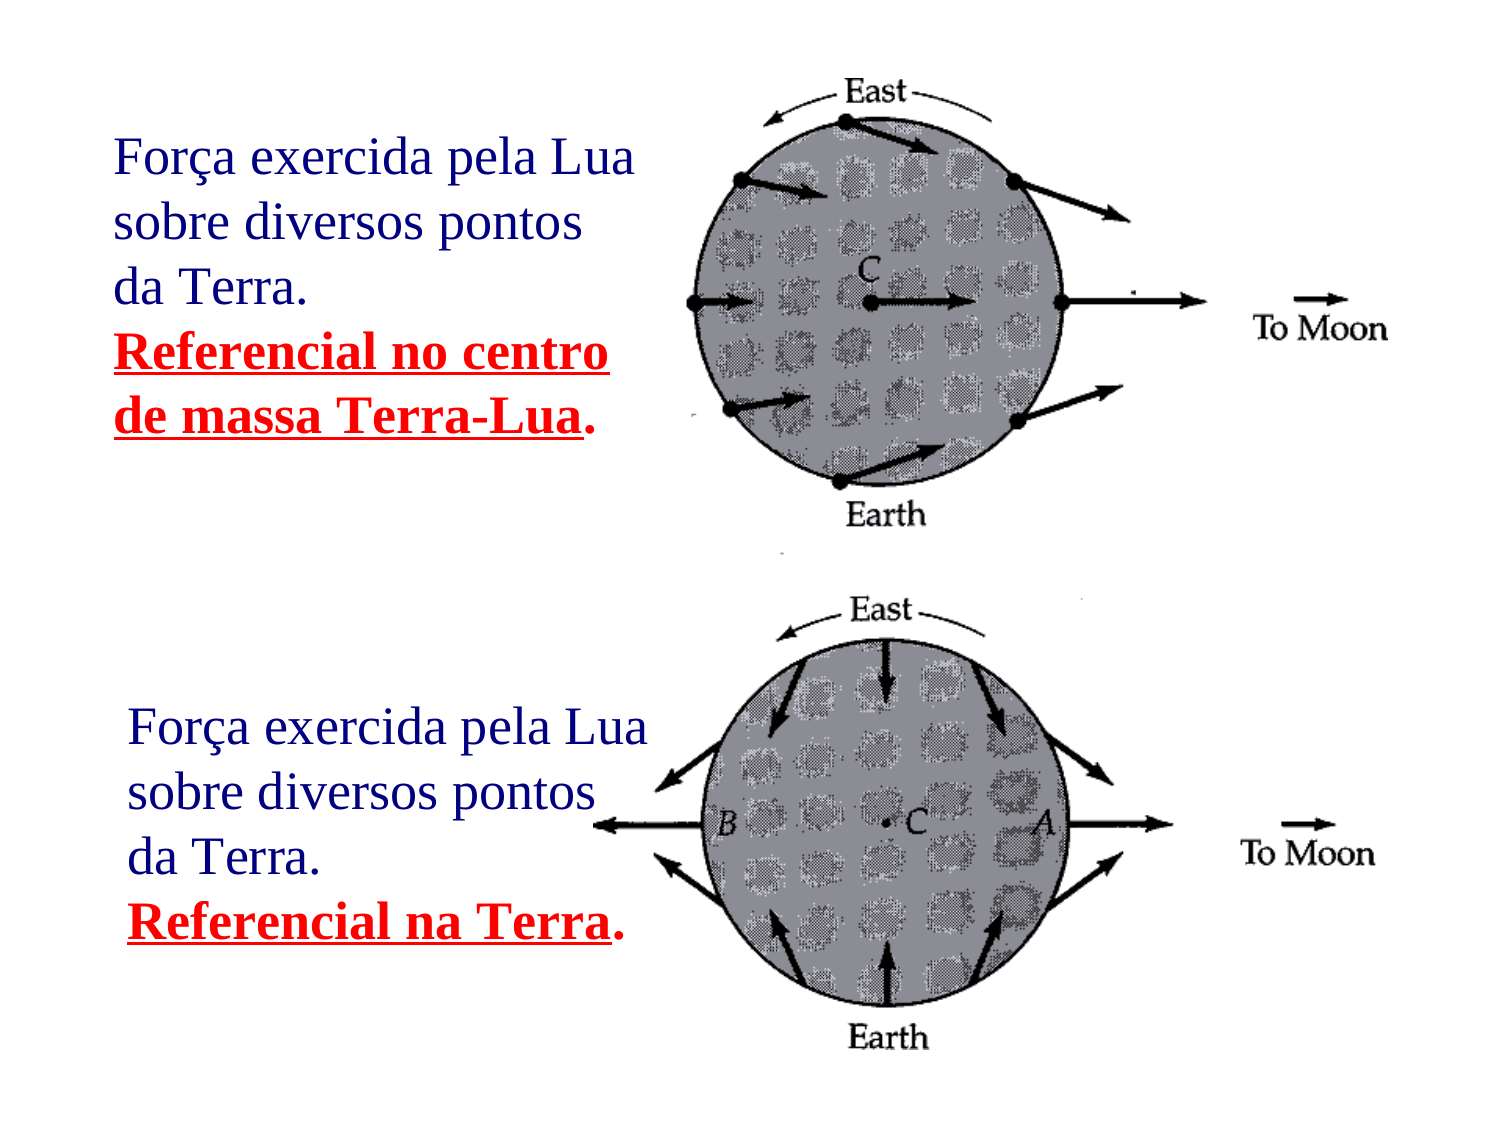

#
Força exercida pela Lua
sobre diversos pontos
da Terra.
Referencial no centro
de massa Terra-Lua.
Força exercida pela Lua
sobre diversos pontos
da Terra.
Referencial na Terra.